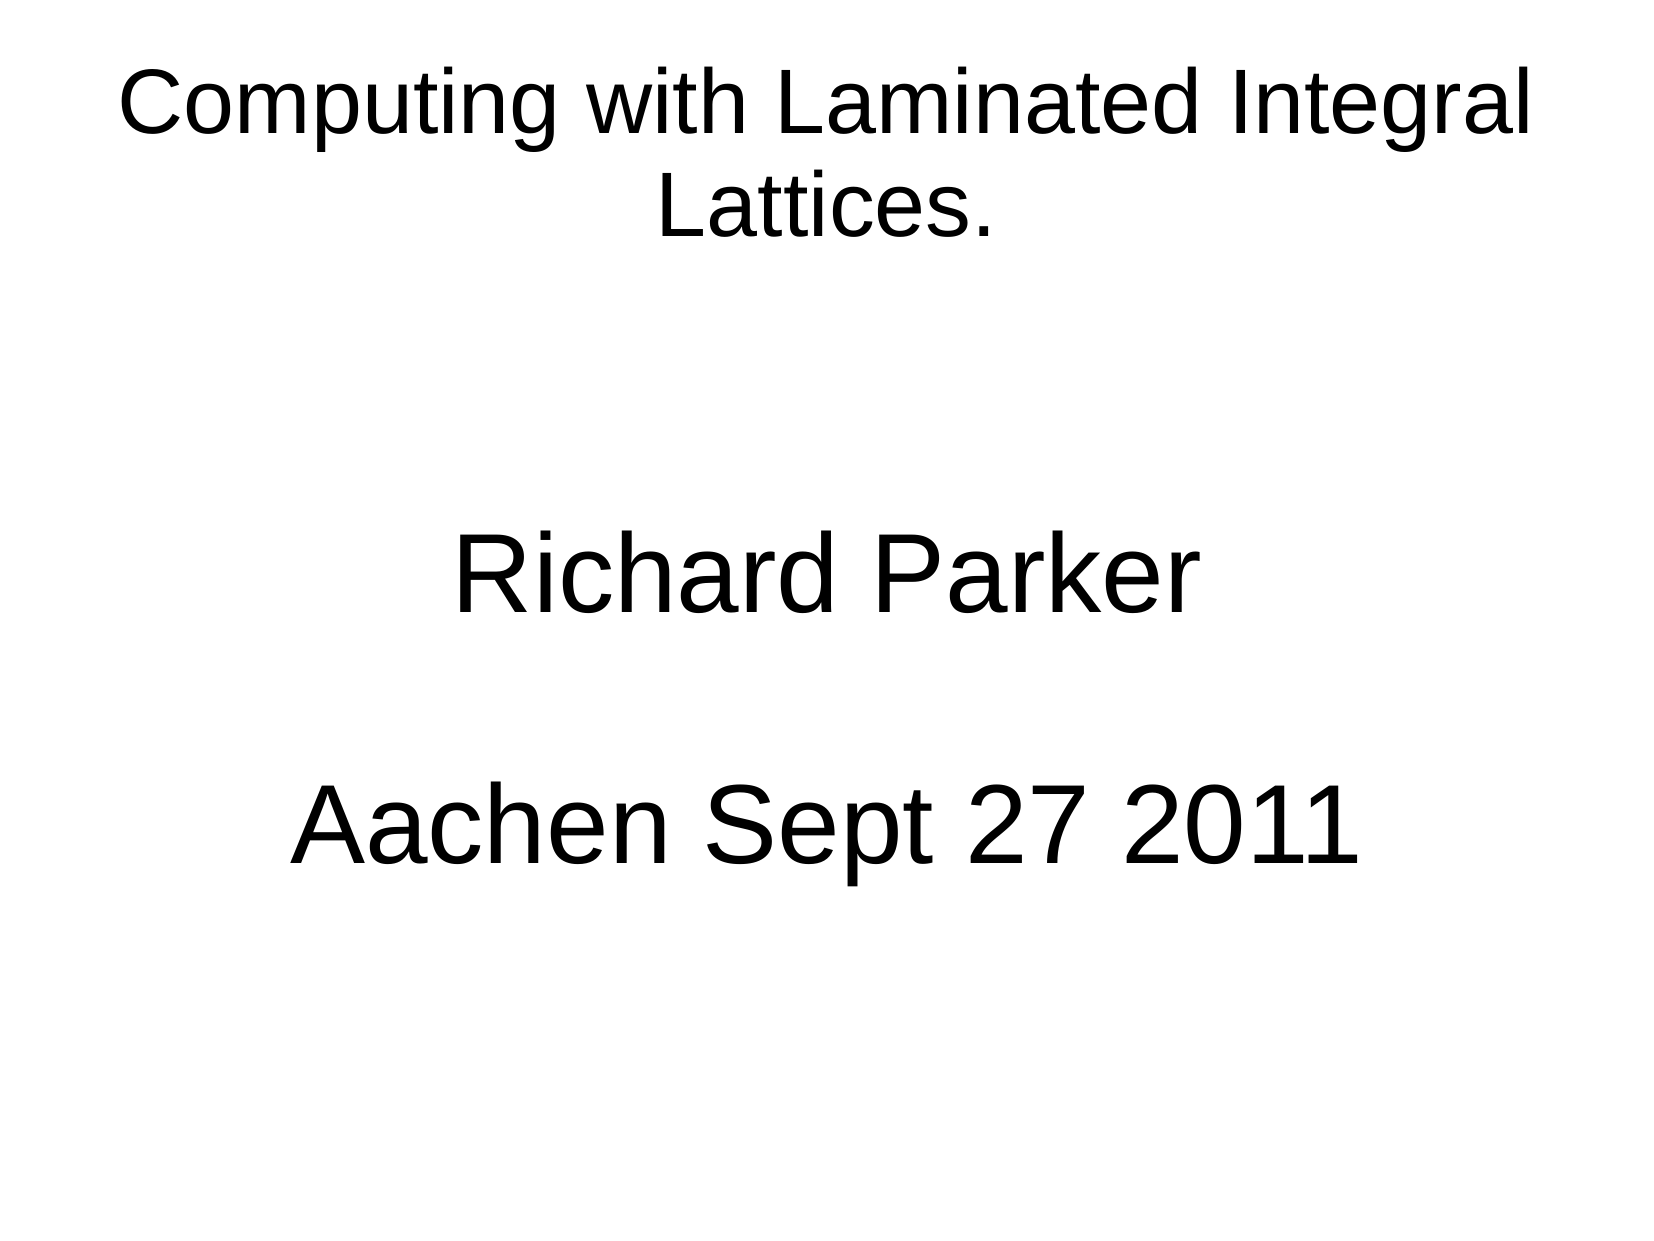

# Computing with Laminated Integral Lattices.
Richard Parker
Aachen Sept 27 2011